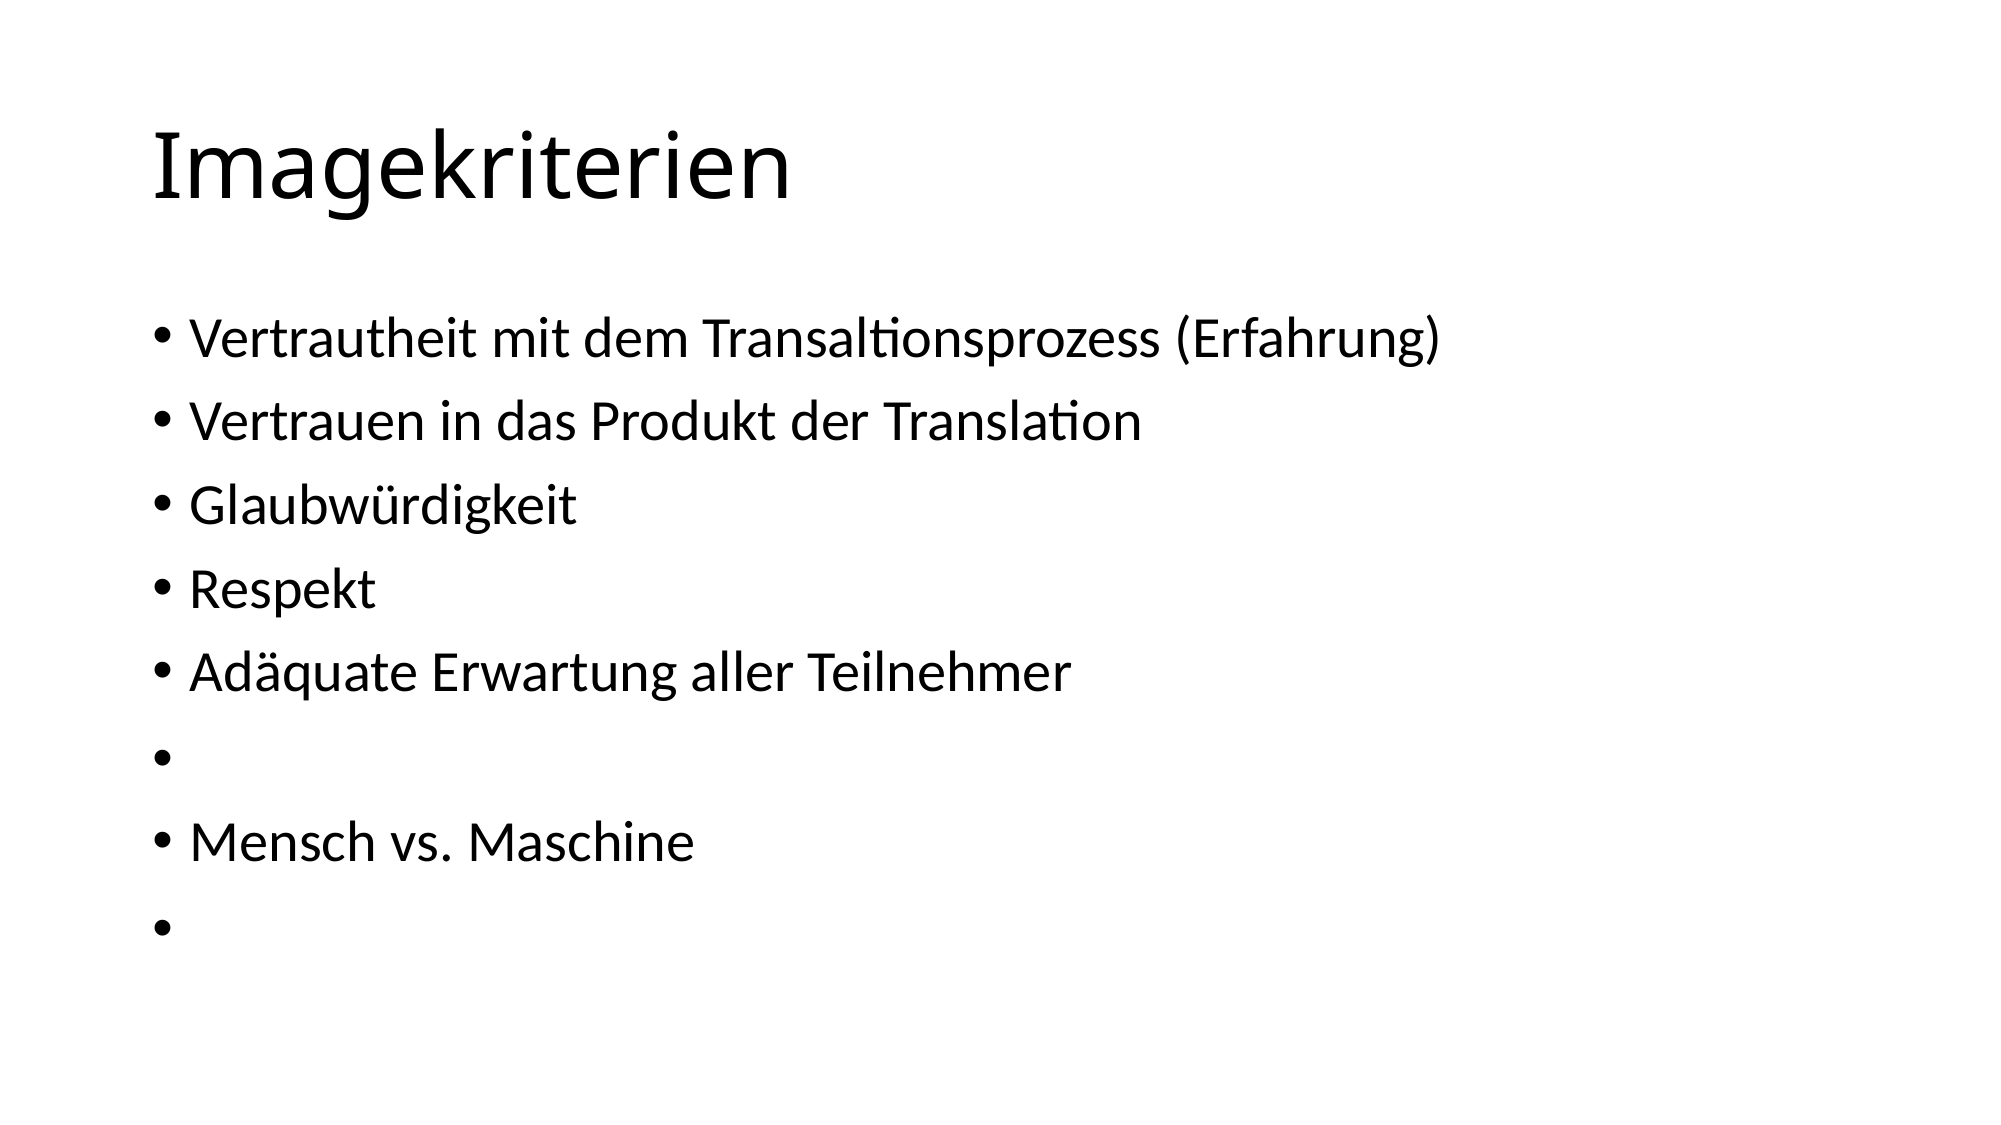

# Imagekriterien
Vertrautheit mit dem Transaltionsprozess (Erfahrung)
Vertrauen in das Produkt der Translation
Glaubwürdigkeit
Respekt
Adäquate Erwartung aller Teilnehmer
Mensch vs. Maschine